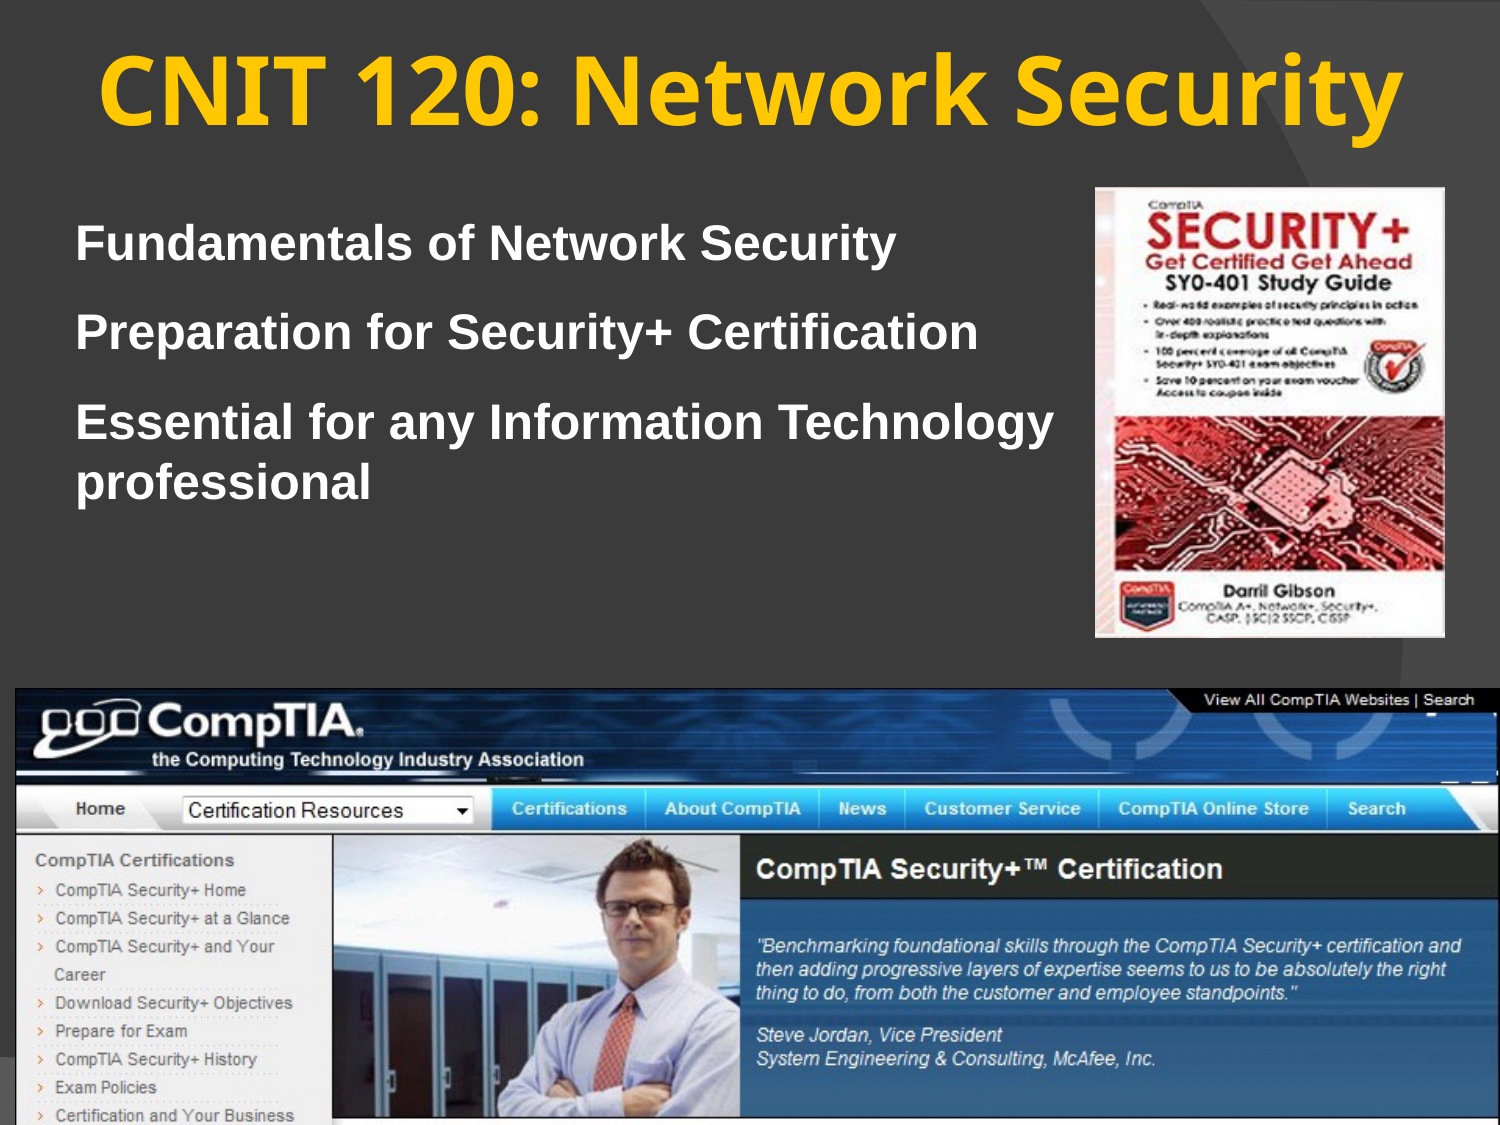

# CNIT 120: Network Security
Fundamentals of Network Security
Preparation for Security+ Certification
Essential for any Information Technology professional